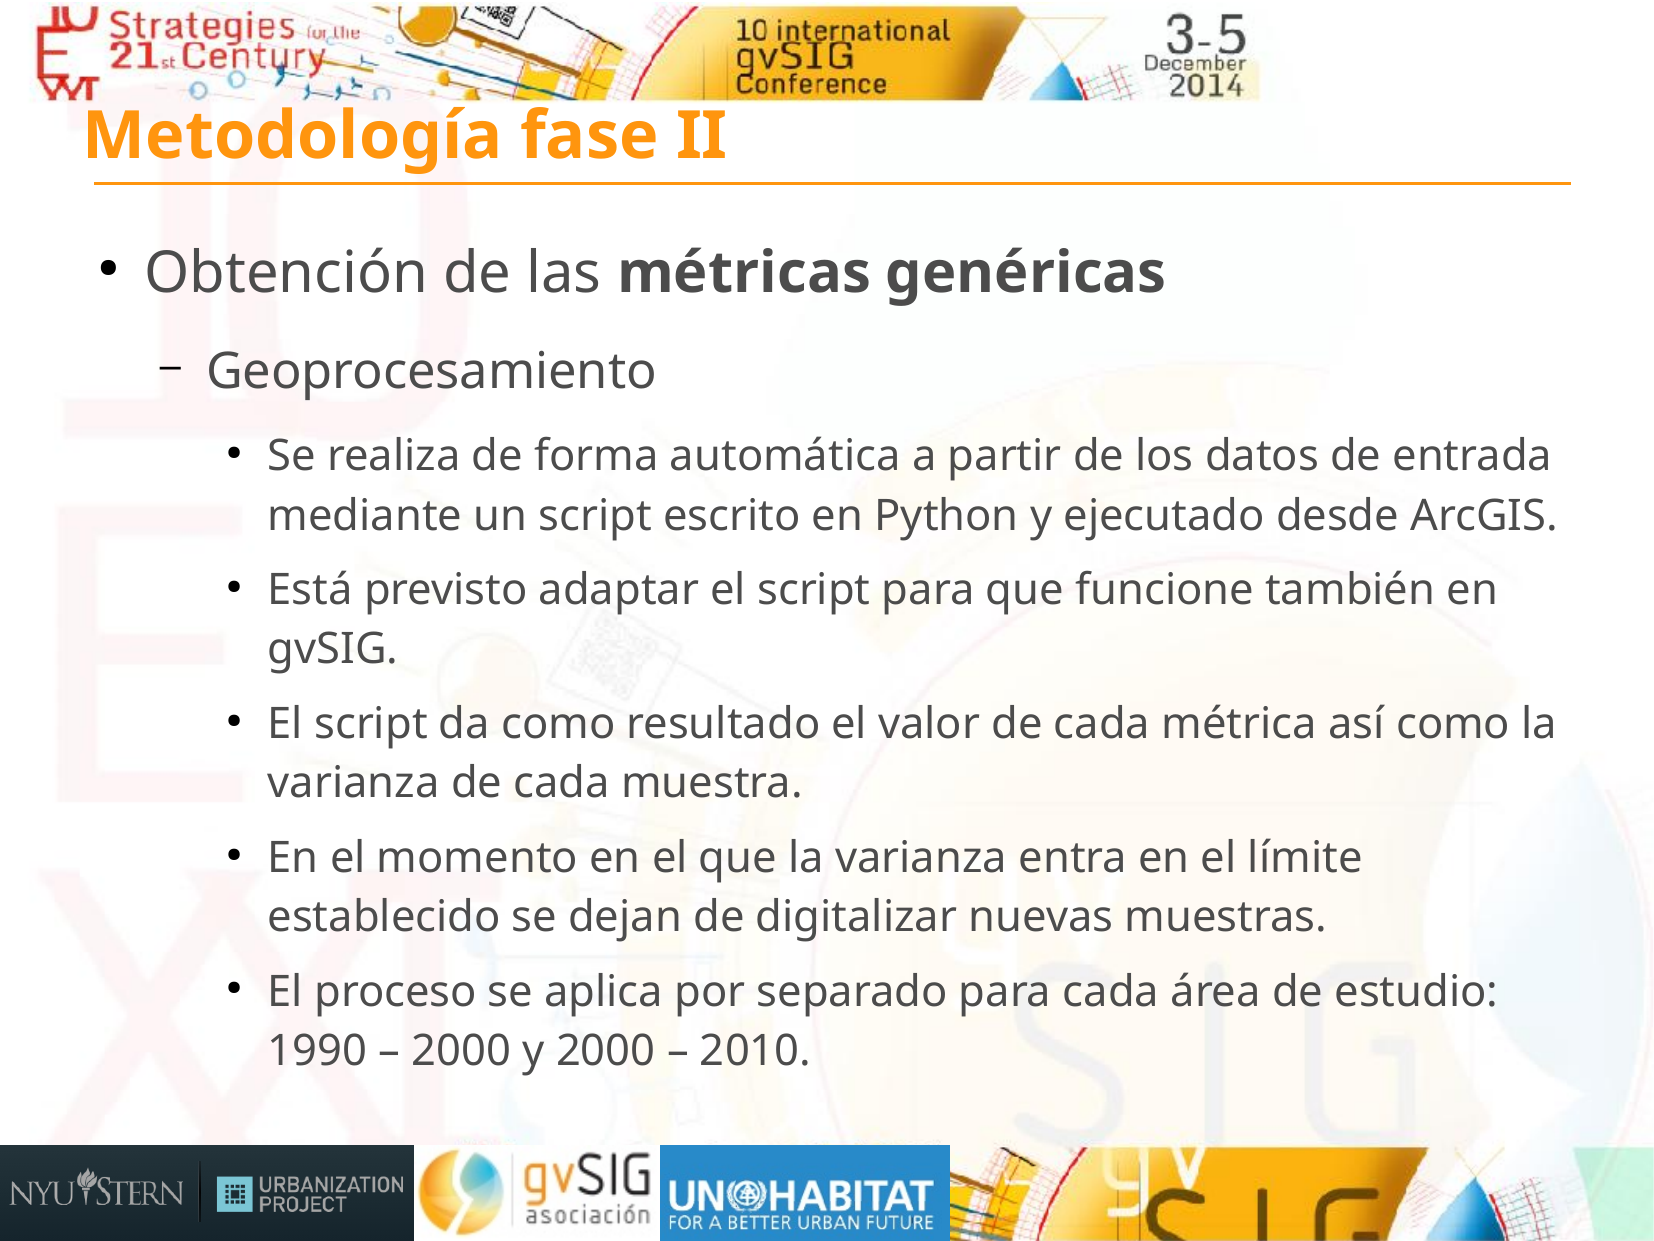

Metodología fase II
# Obtención de las métricas genéricas
Geoprocesamiento
Se realiza de forma automática a partir de los datos de entrada mediante un script escrito en Python y ejecutado desde ArcGIS.
Está previsto adaptar el script para que funcione también en gvSIG.
El script da como resultado el valor de cada métrica así como la varianza de cada muestra.
En el momento en el que la varianza entra en el límite establecido se dejan de digitalizar nuevas muestras.
El proceso se aplica por separado para cada área de estudio: 1990 – 2000 y 2000 – 2010.